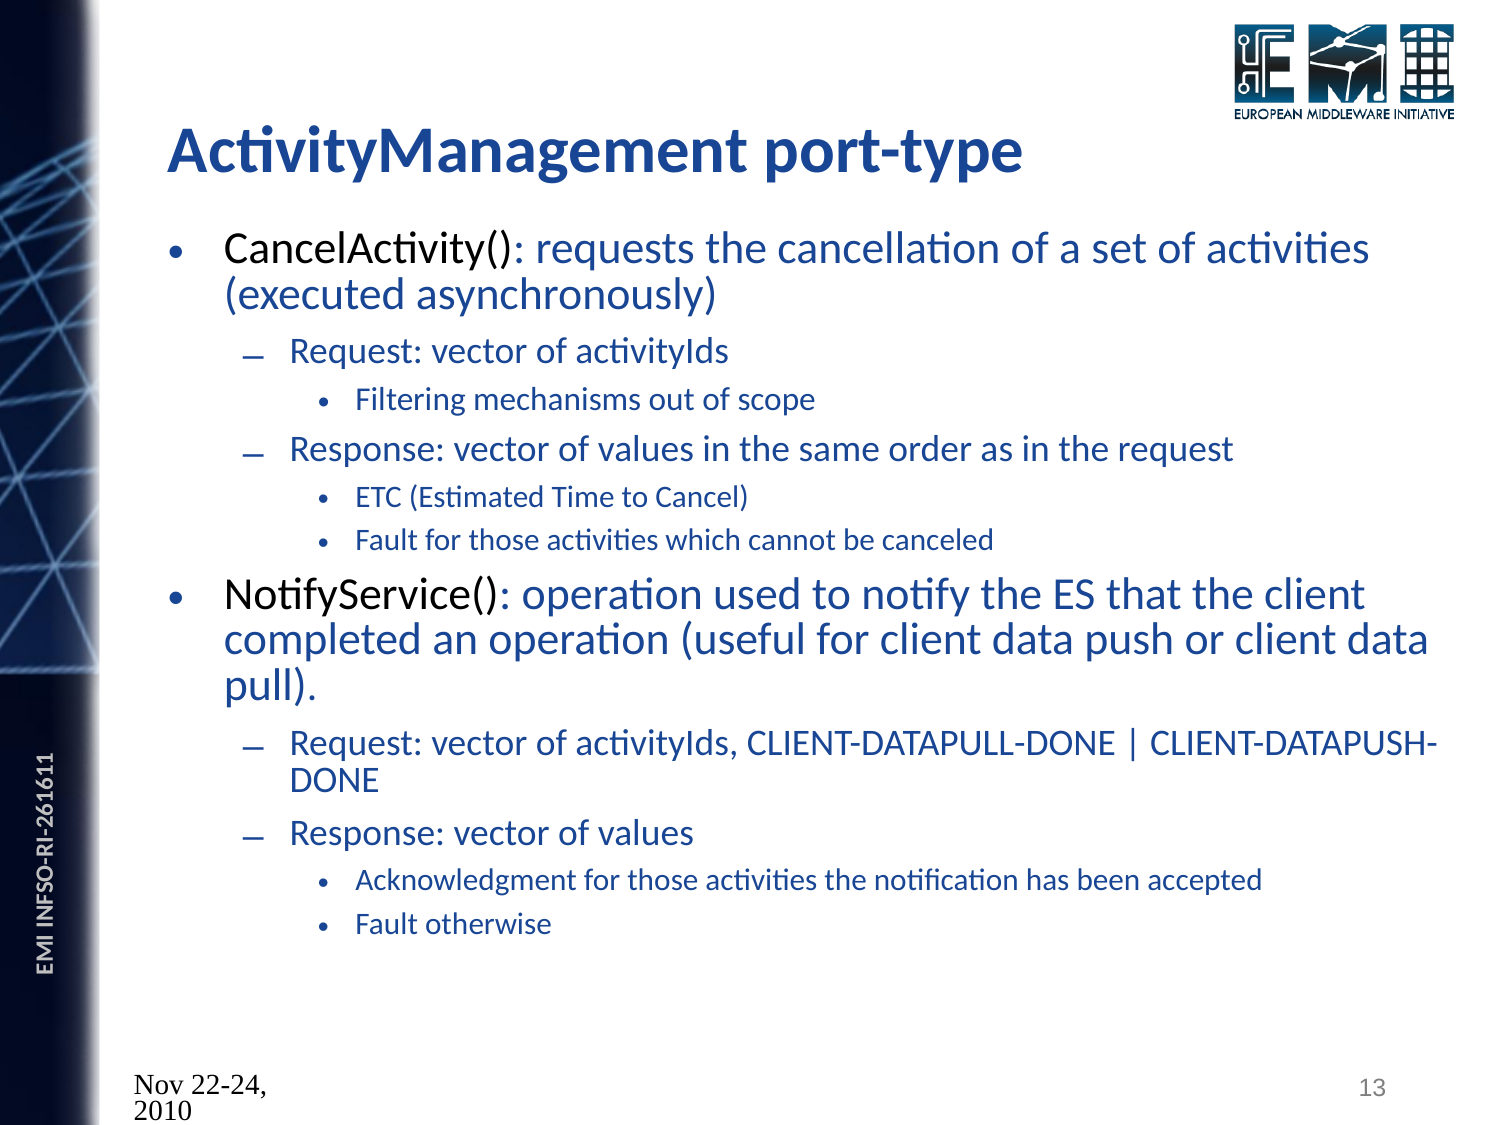

ActivityManagement port-type
# CancelActivity(): requests the cancellation of a set of activities (executed asynchronously)
Request: vector of activityIds
Filtering mechanisms out of scope
Response: vector of values in the same order as in the request
ETC (Estimated Time to Cancel)
Fault for those activities which cannot be canceled
NotifyService(): operation used to notify the ES that the client completed an operation (useful for client data push or client data pull).
Request: vector of activityIds, CLIENT-DATAPULL-DONE | CLIENT-DATAPUSH-DONE
Response: vector of values
Acknowledgment for those activities the notification has been accepted
Fault otherwise
Nov 22-24, 2010